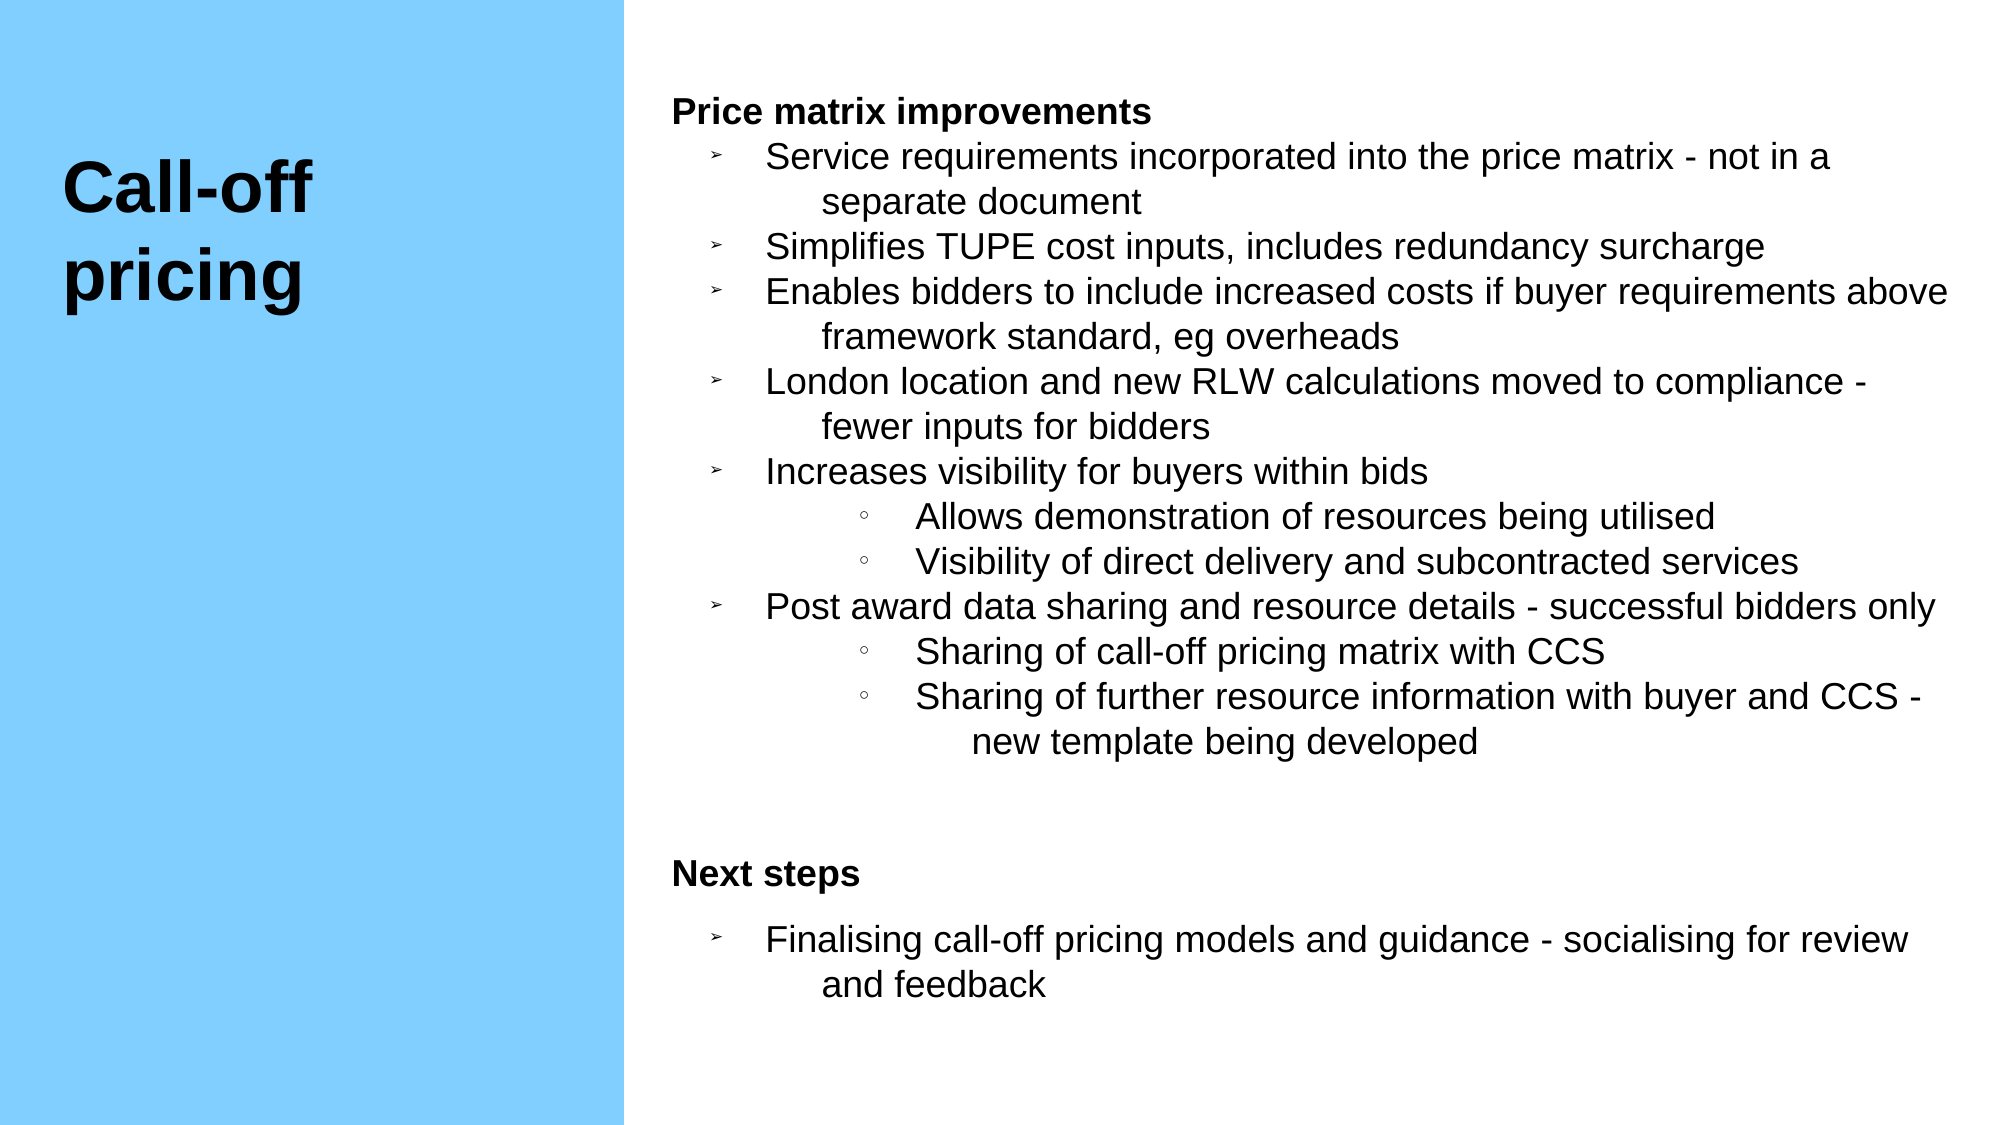

# Price matrix improvements
Service requirements incorporated into the price matrix - not in a separate document
Simplifies TUPE cost inputs, includes redundancy surcharge
Enables bidders to include increased costs if buyer requirements above framework standard, eg overheads
London location and new RLW calculations moved to compliance - fewer inputs for bidders
Increases visibility for buyers within bids
Allows demonstration of resources being utilised
Visibility of direct delivery and subcontracted services
Post award data sharing and resource details - successful bidders only
Sharing of call-off pricing matrix with CCS
Sharing of further resource information with buyer and CCS - new template being developed
Next steps
Finalising call-off pricing models and guidance - socialising for review and feedback
Call-off pricing